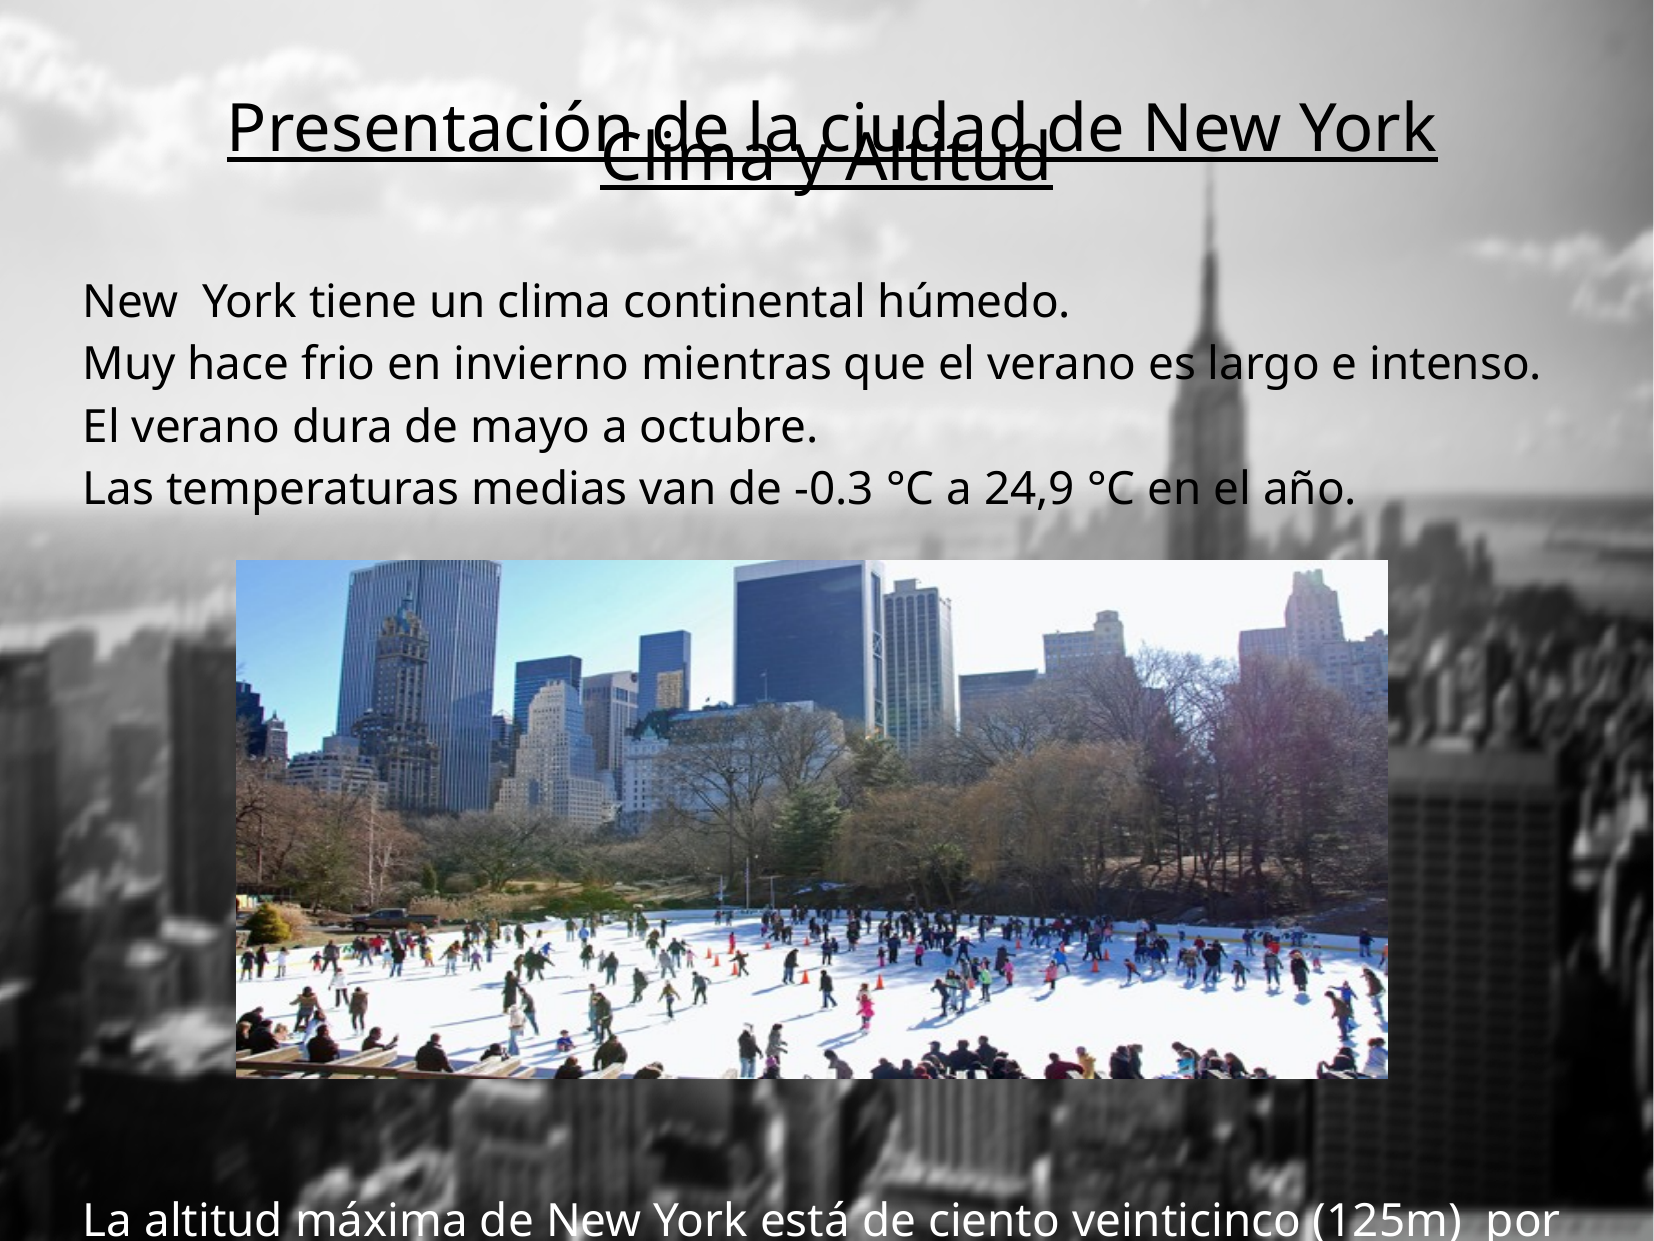

Clima y Altitud
New York tiene un clima continental húmedo.
Muy hace frio en invierno mientras que el verano es largo e intenso. El verano dura de mayo a octubre.
Las temperaturas medias van de -0.3 °C a 24,9 °C en el año.
La altitud máxima de New York está de ciento veinticinco (125m) por encima del nivel del mar .
# Presentación de la ciudad de New York